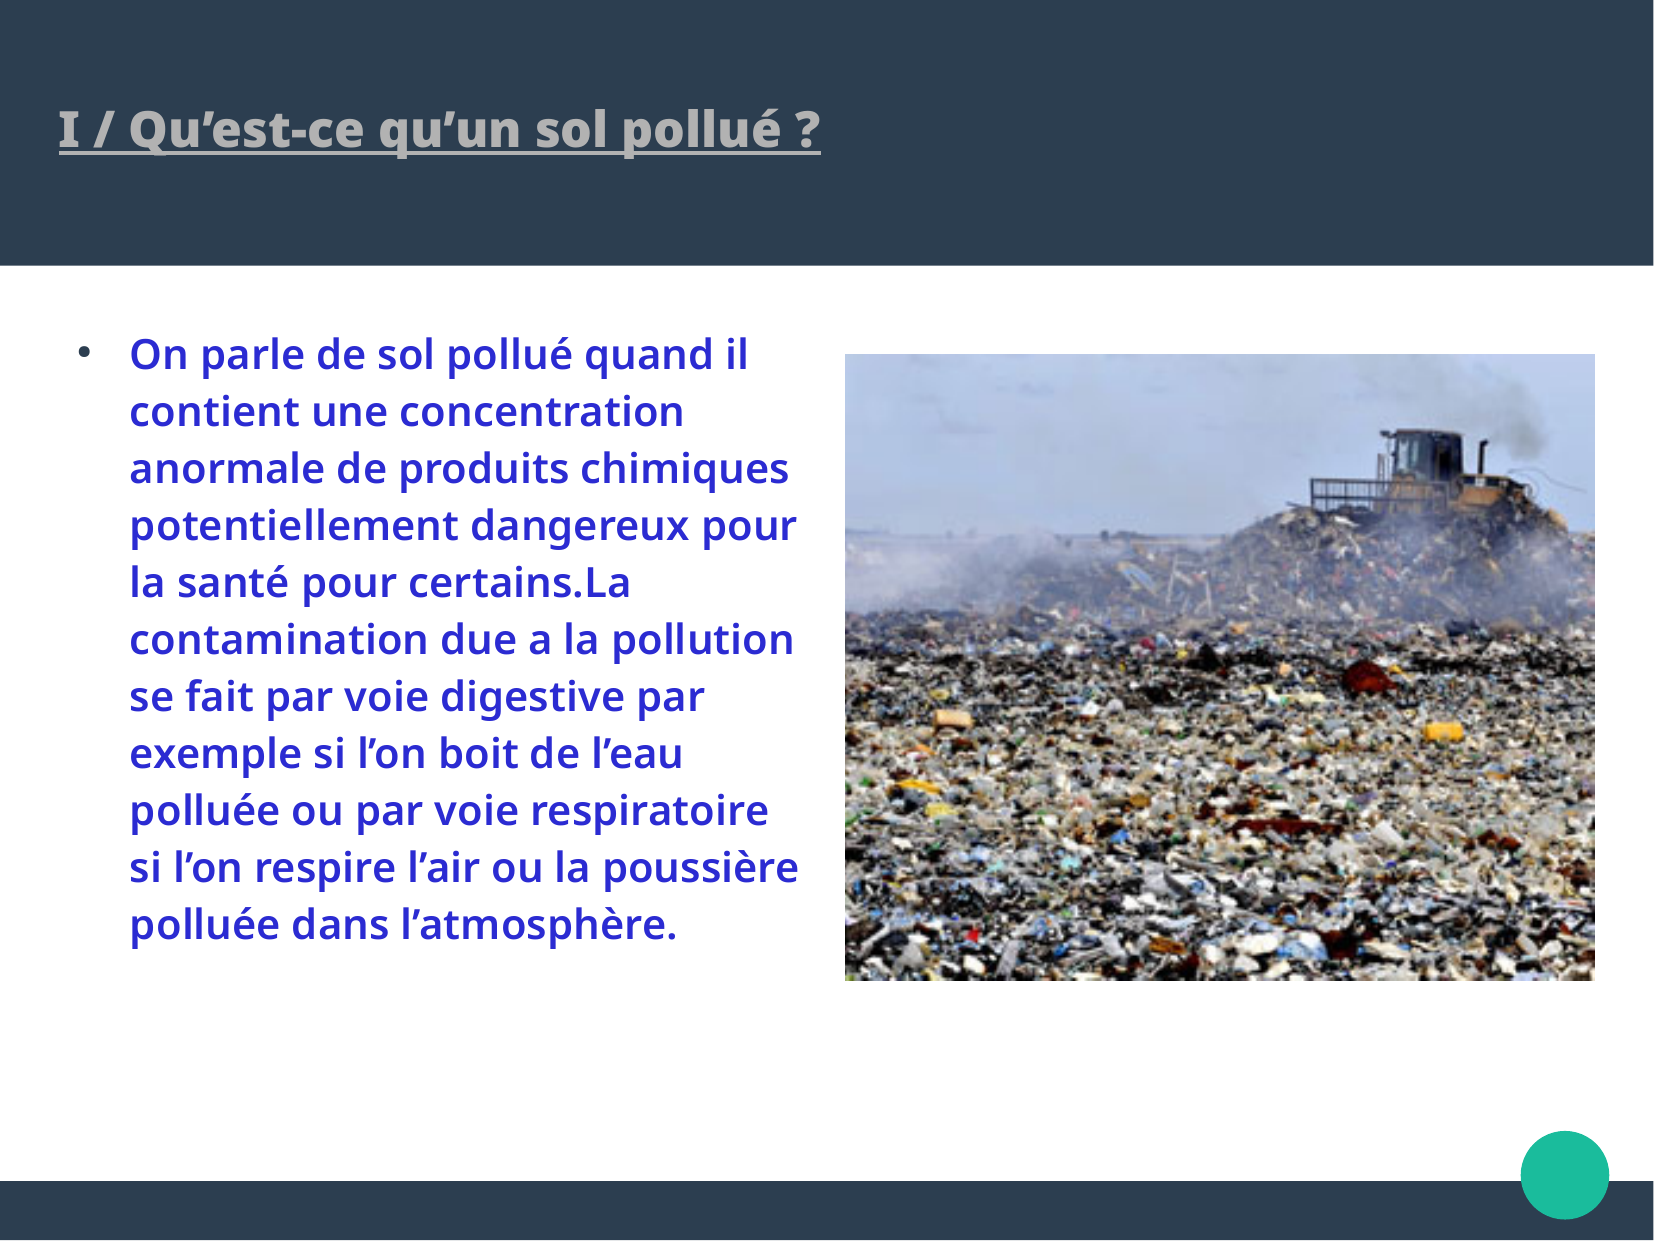

# I / Qu’est-ce qu’un sol pollué ?
On parle de sol pollué quand il contient une concentration anormale de produits chimiques potentiellement dangereux pour la santé pour certains.La contamination due a la pollution se fait par voie digestive par exemple si l’on boit de l’eau polluée ou par voie respiratoire si l’on respire l’air ou la poussière polluée dans l’atmosphère.